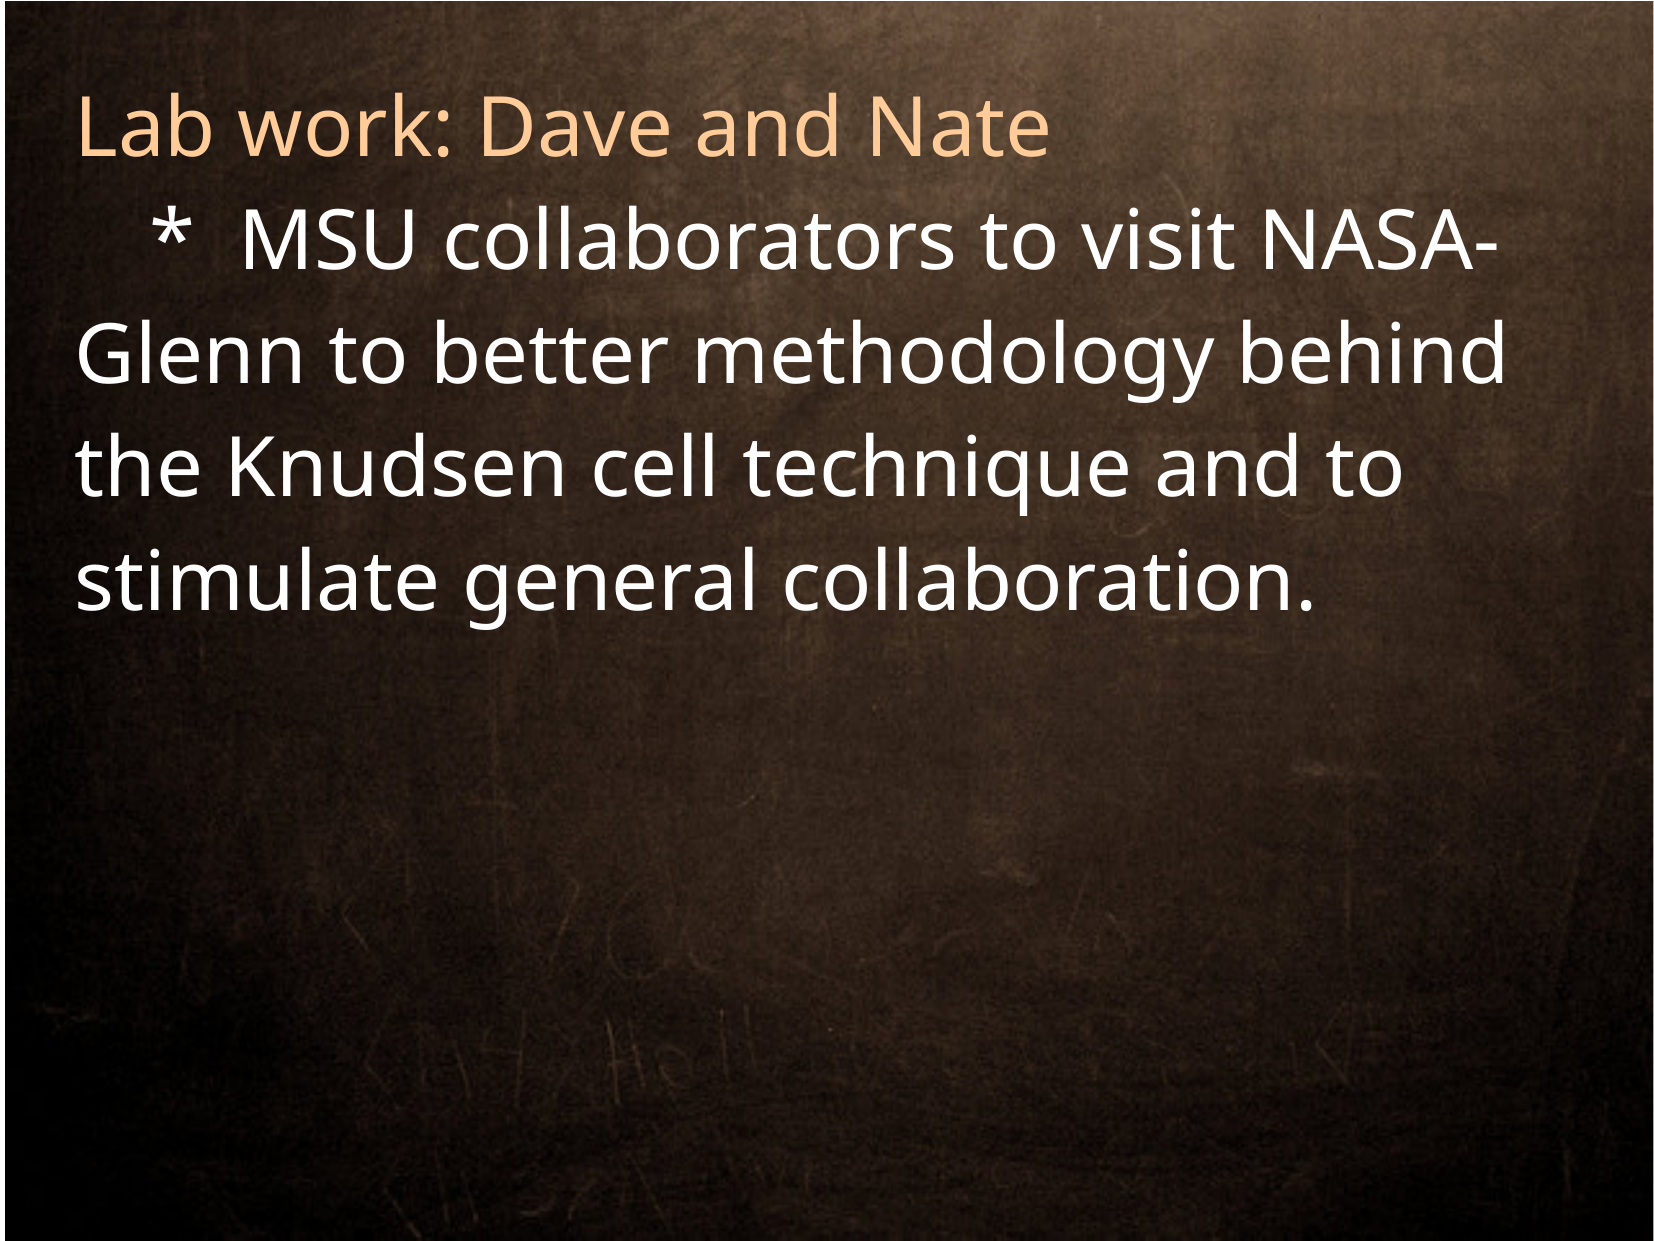

Lab work: Dave and Nate
	* MSU collaborators to visit NASA-Glenn to better methodology behind the Knudsen cell technique and to stimulate general collaboration.